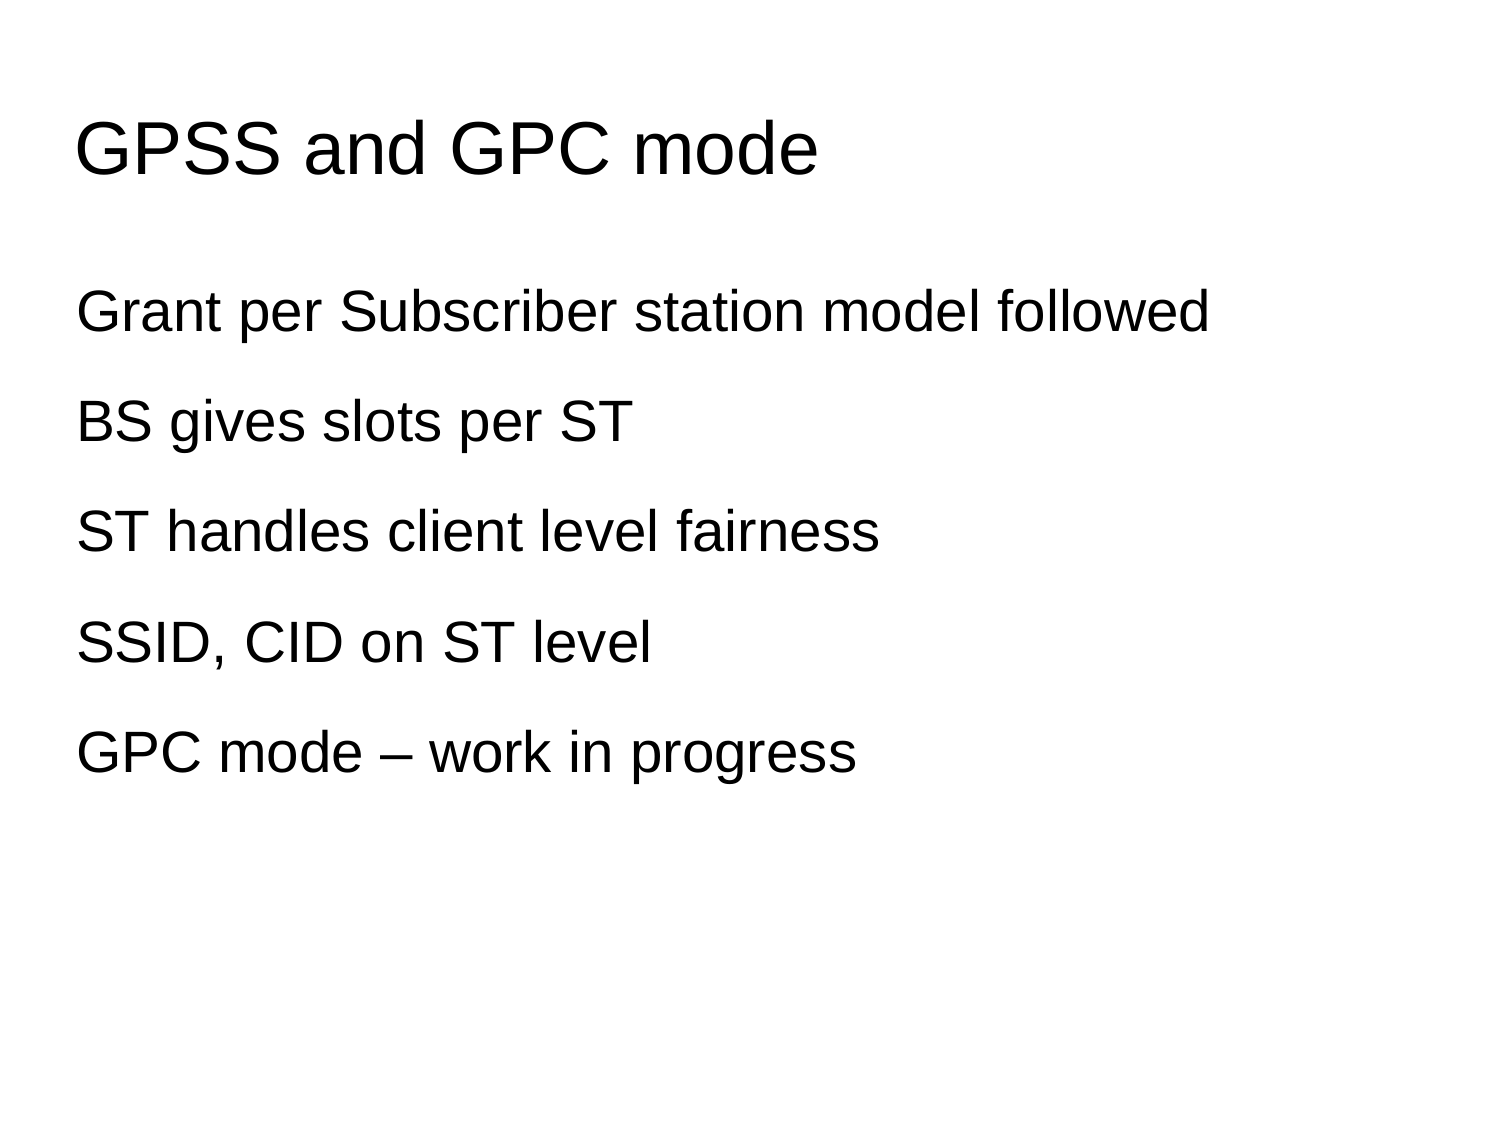

# GPSS and GPC mode
Grant per Subscriber station model followed
BS gives slots per ST
ST handles client level fairness
SSID, CID on ST level
GPC mode – work in progress